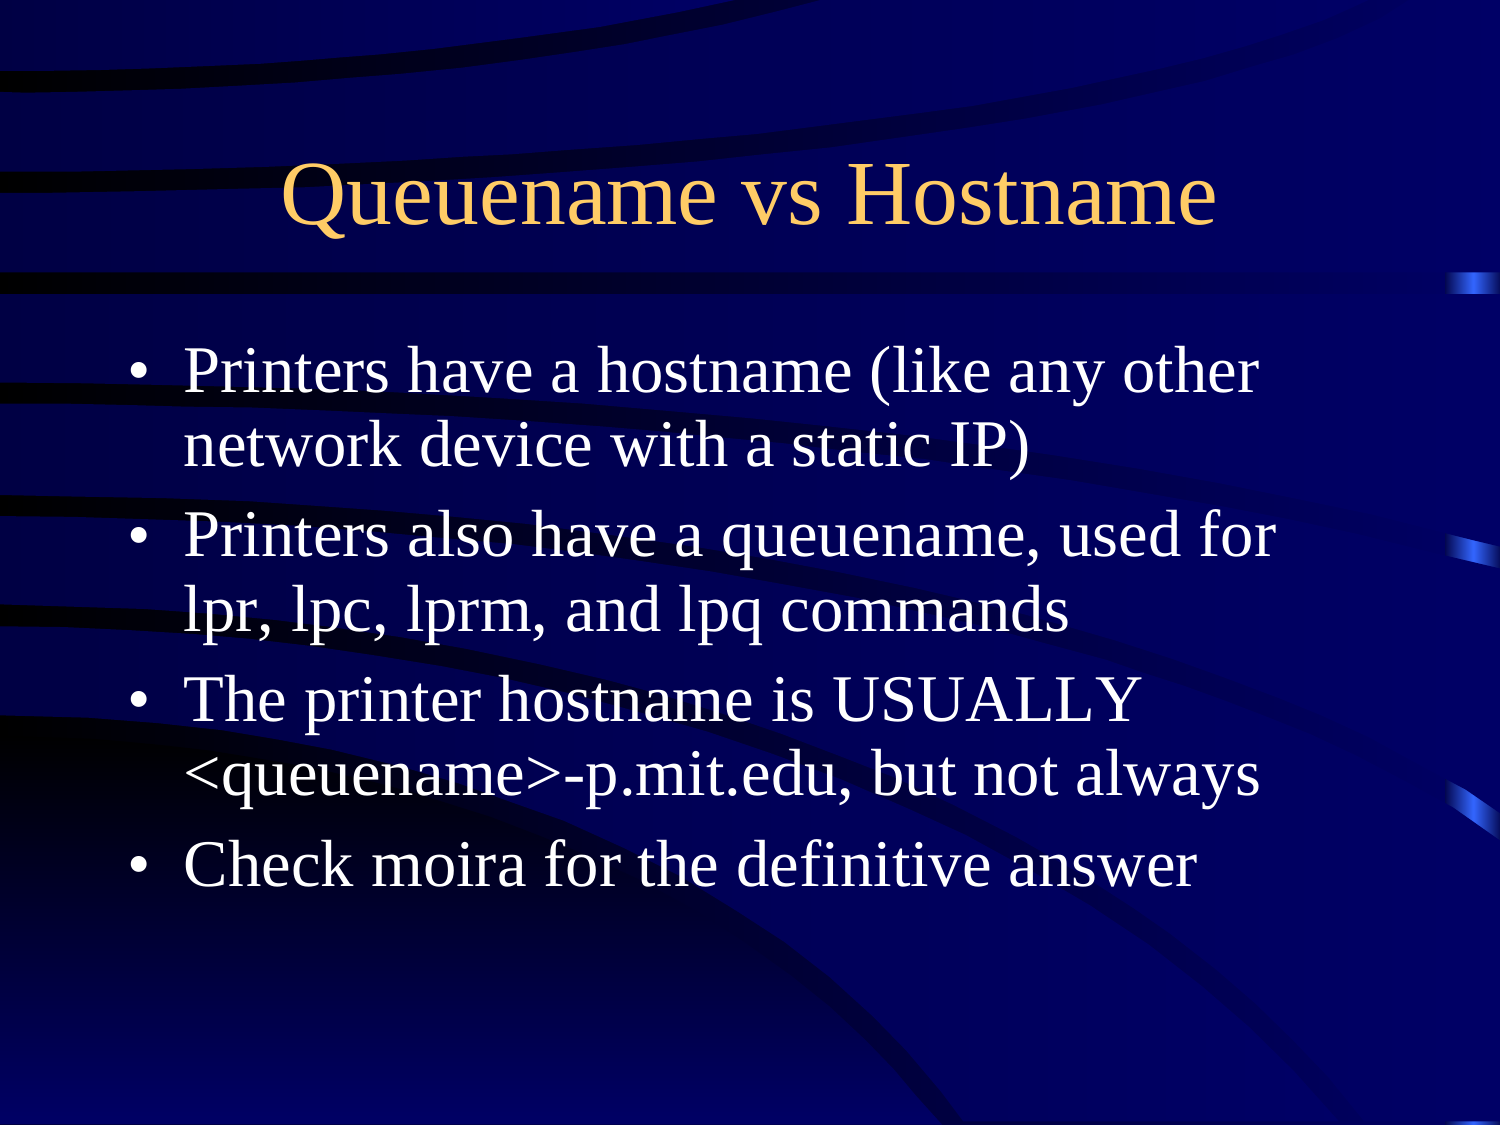

# Queuename vs Hostname
Printers have a hostname (like any other network device with a static IP)
Printers also have a queuename, used for lpr, lpc, lprm, and lpq commands
The printer hostname is USUALLY <queuename>-p.mit.edu, but not always
Check moira for the definitive answer